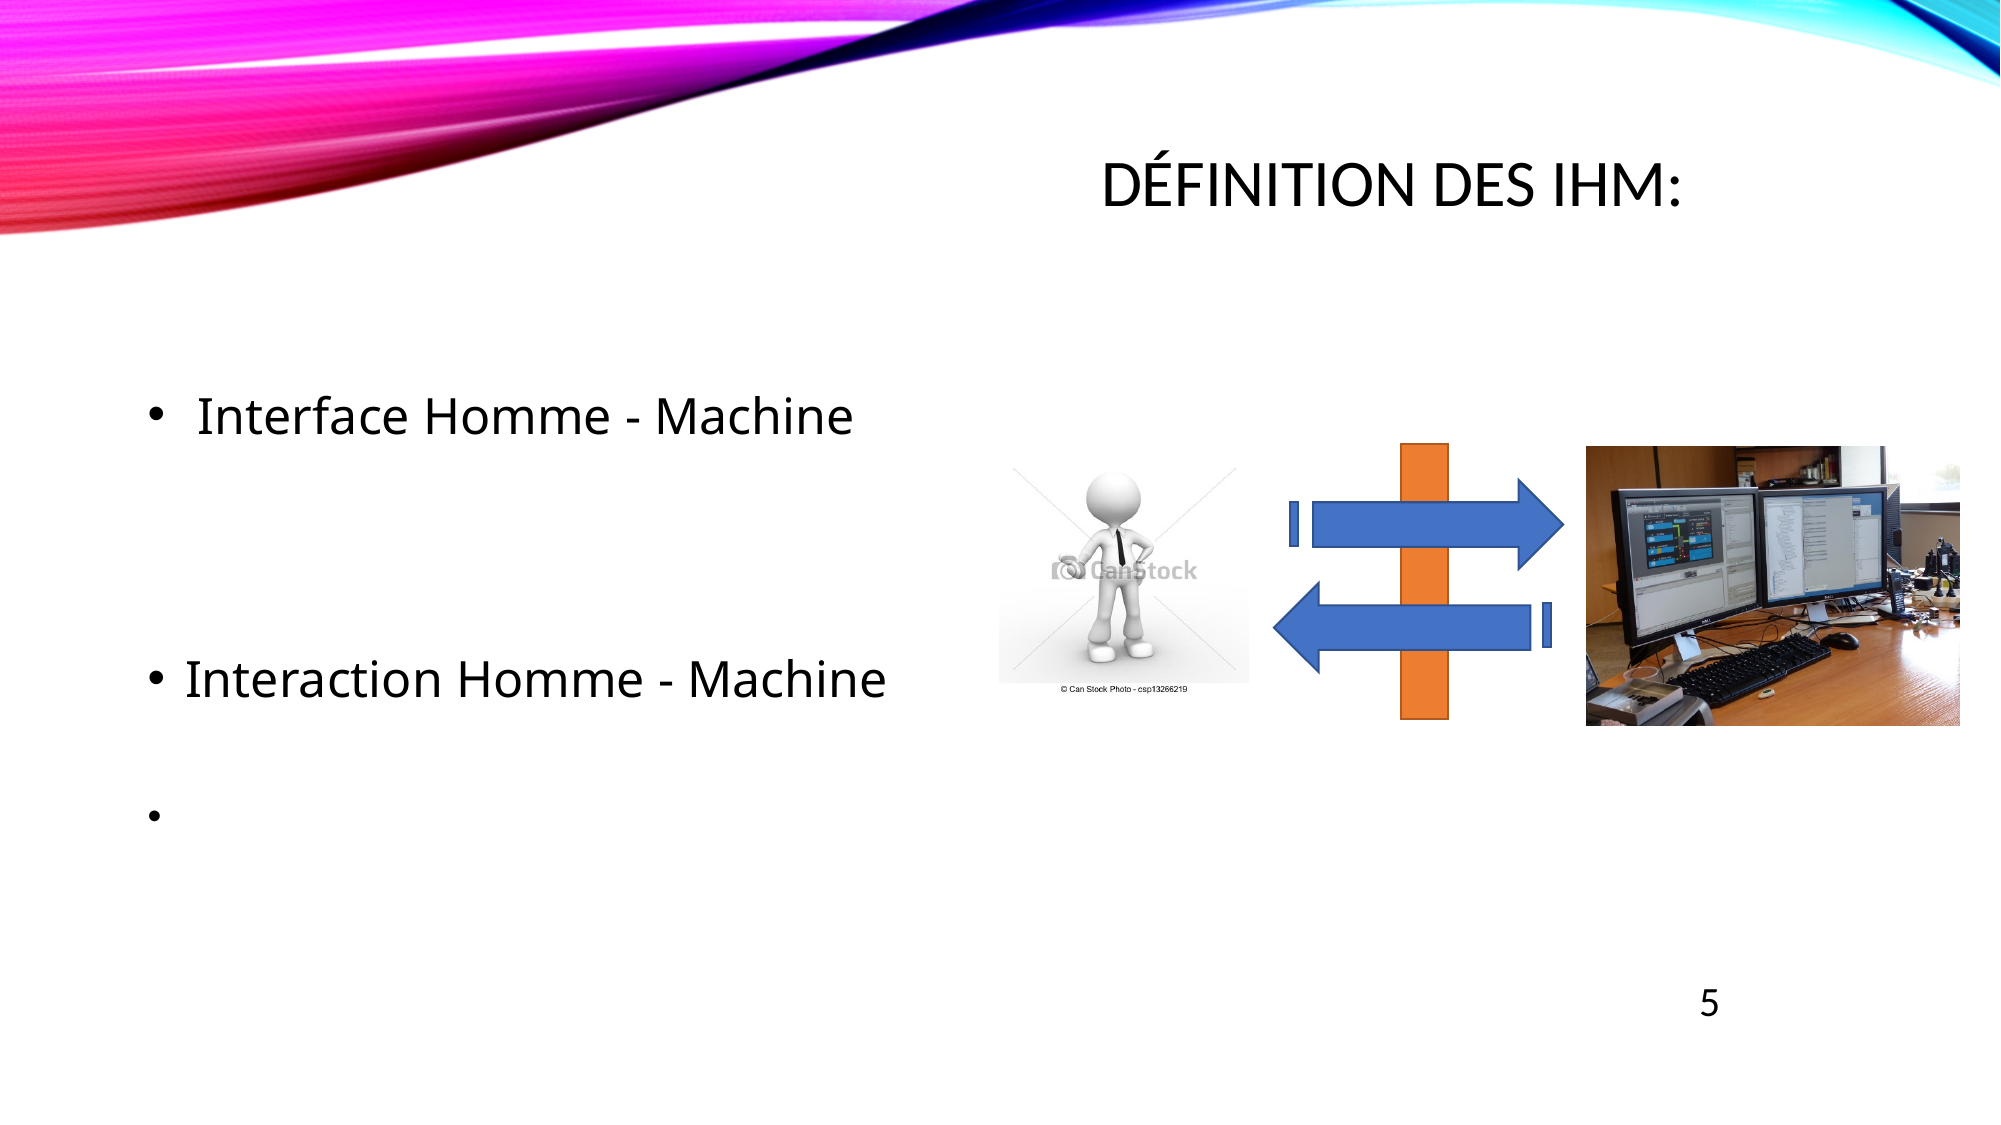

DÉFINITION DES IHM:
#
 Interface Homme - Machine
Interaction Homme - Machine